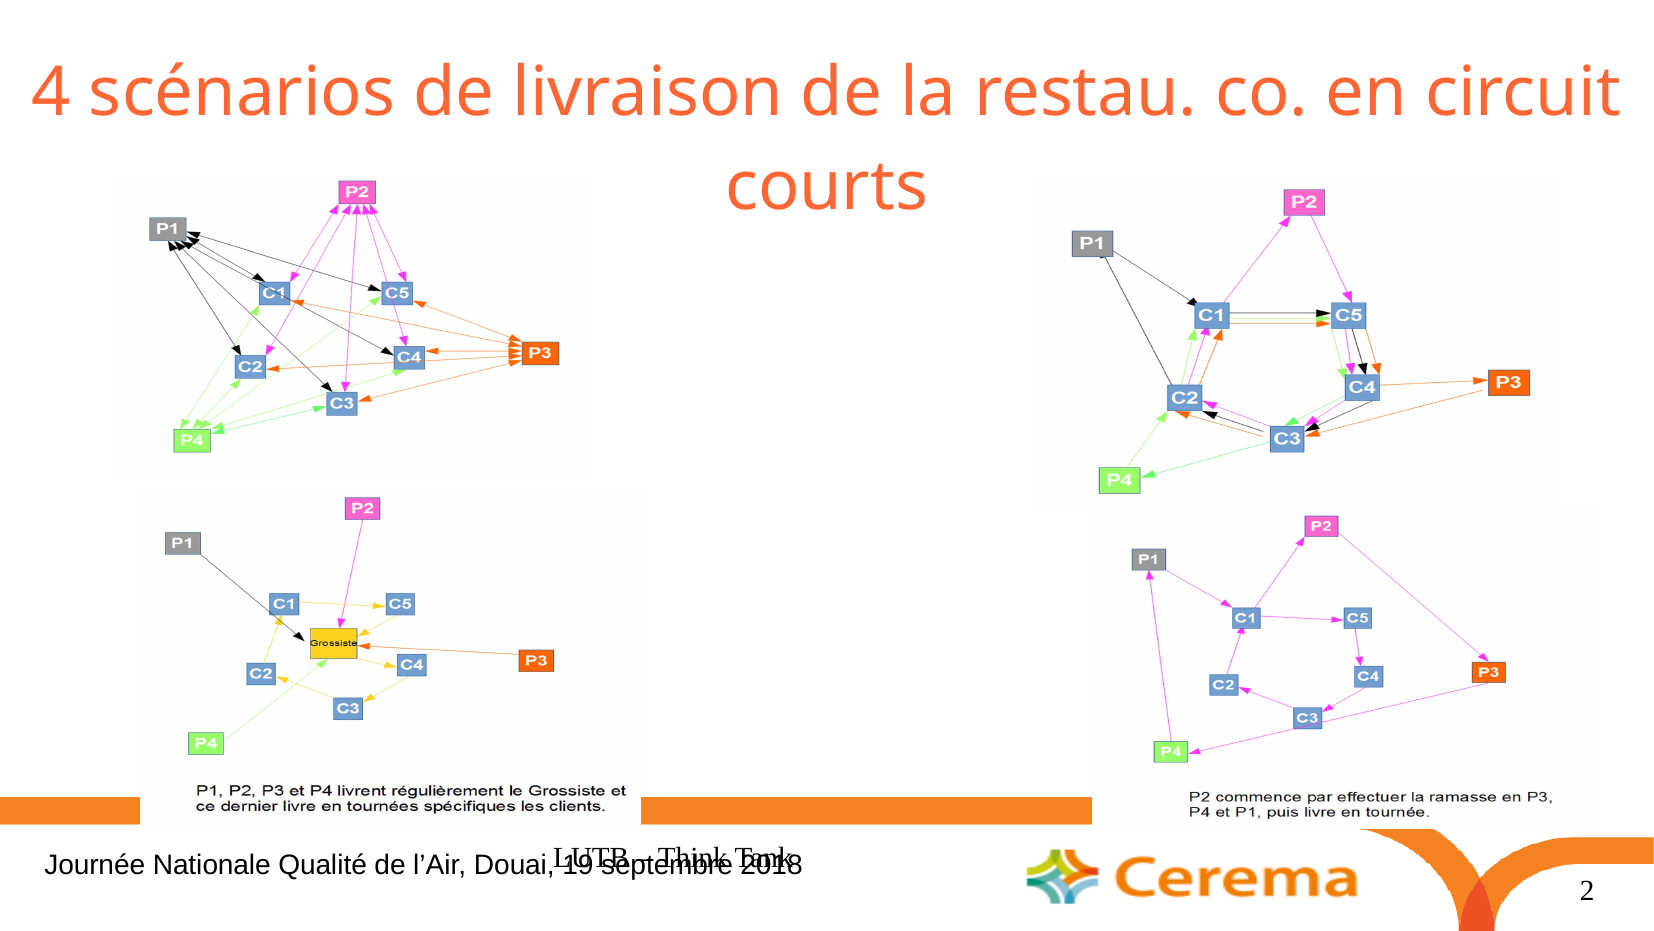

# 4 scénarios de livraison de la restau. co. en circuit courts
Journée Nationale Qualité de l’Air, Douai, 19 septembre 2018
RMT Biomasse - Paris, 17 janv. 2017
2